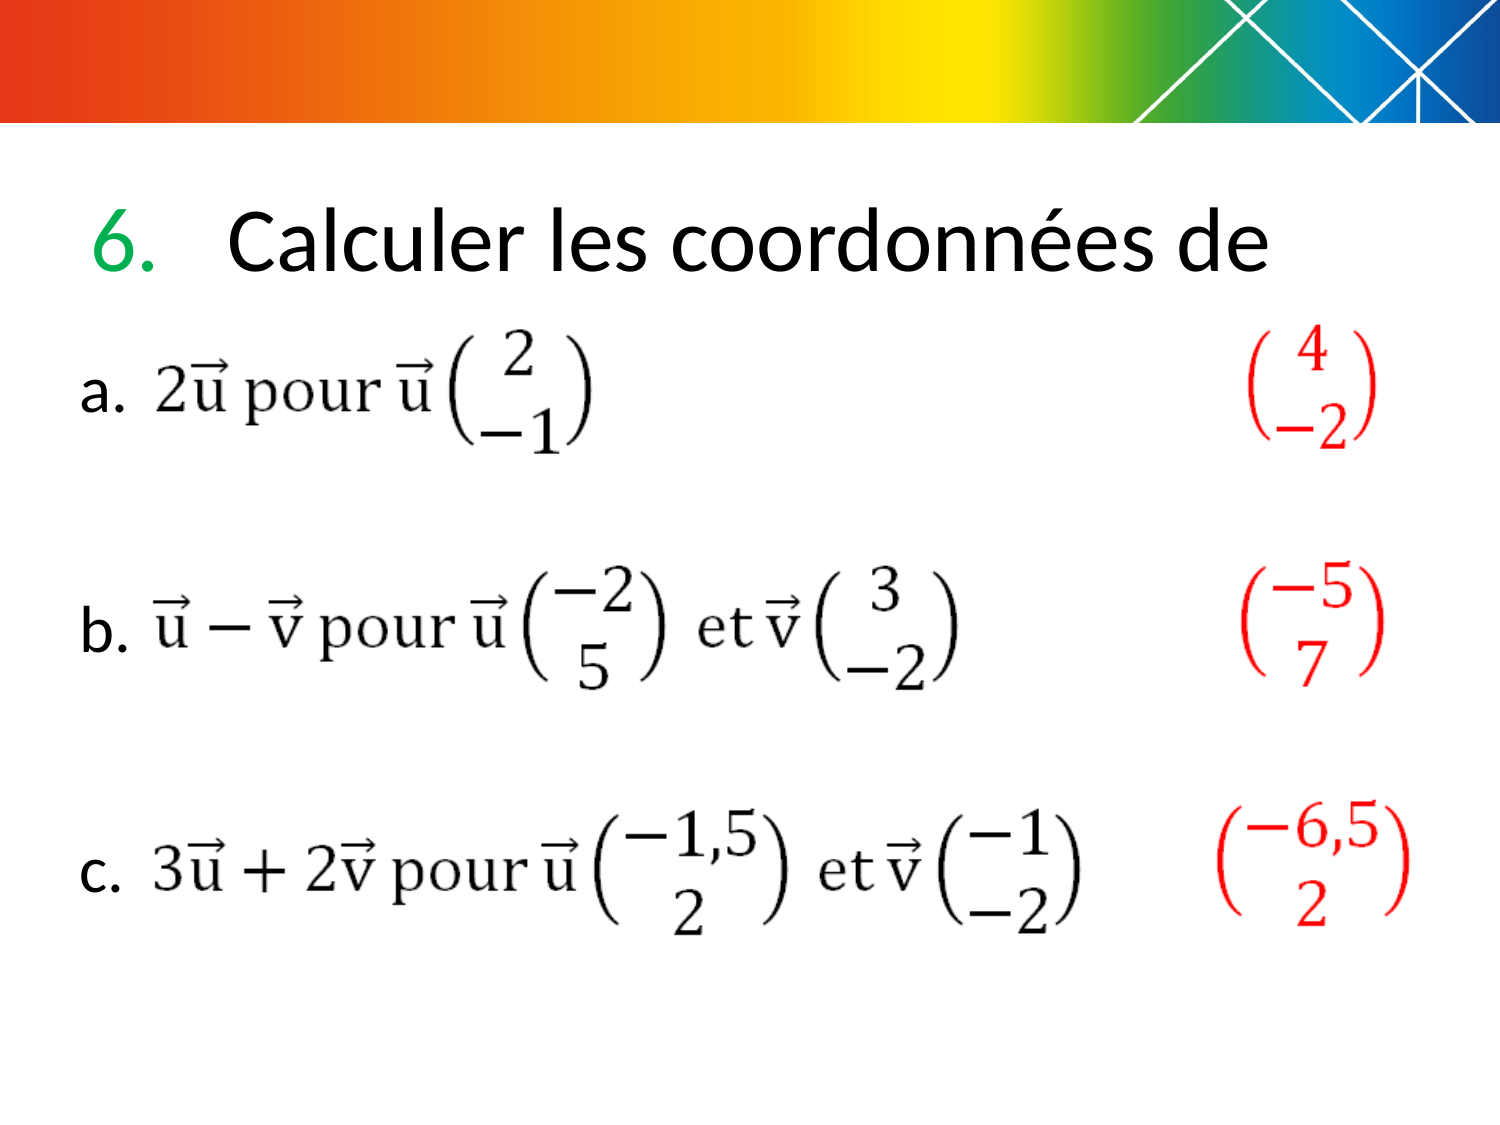

# Calculer les coordonnées de
a.
b.
c.